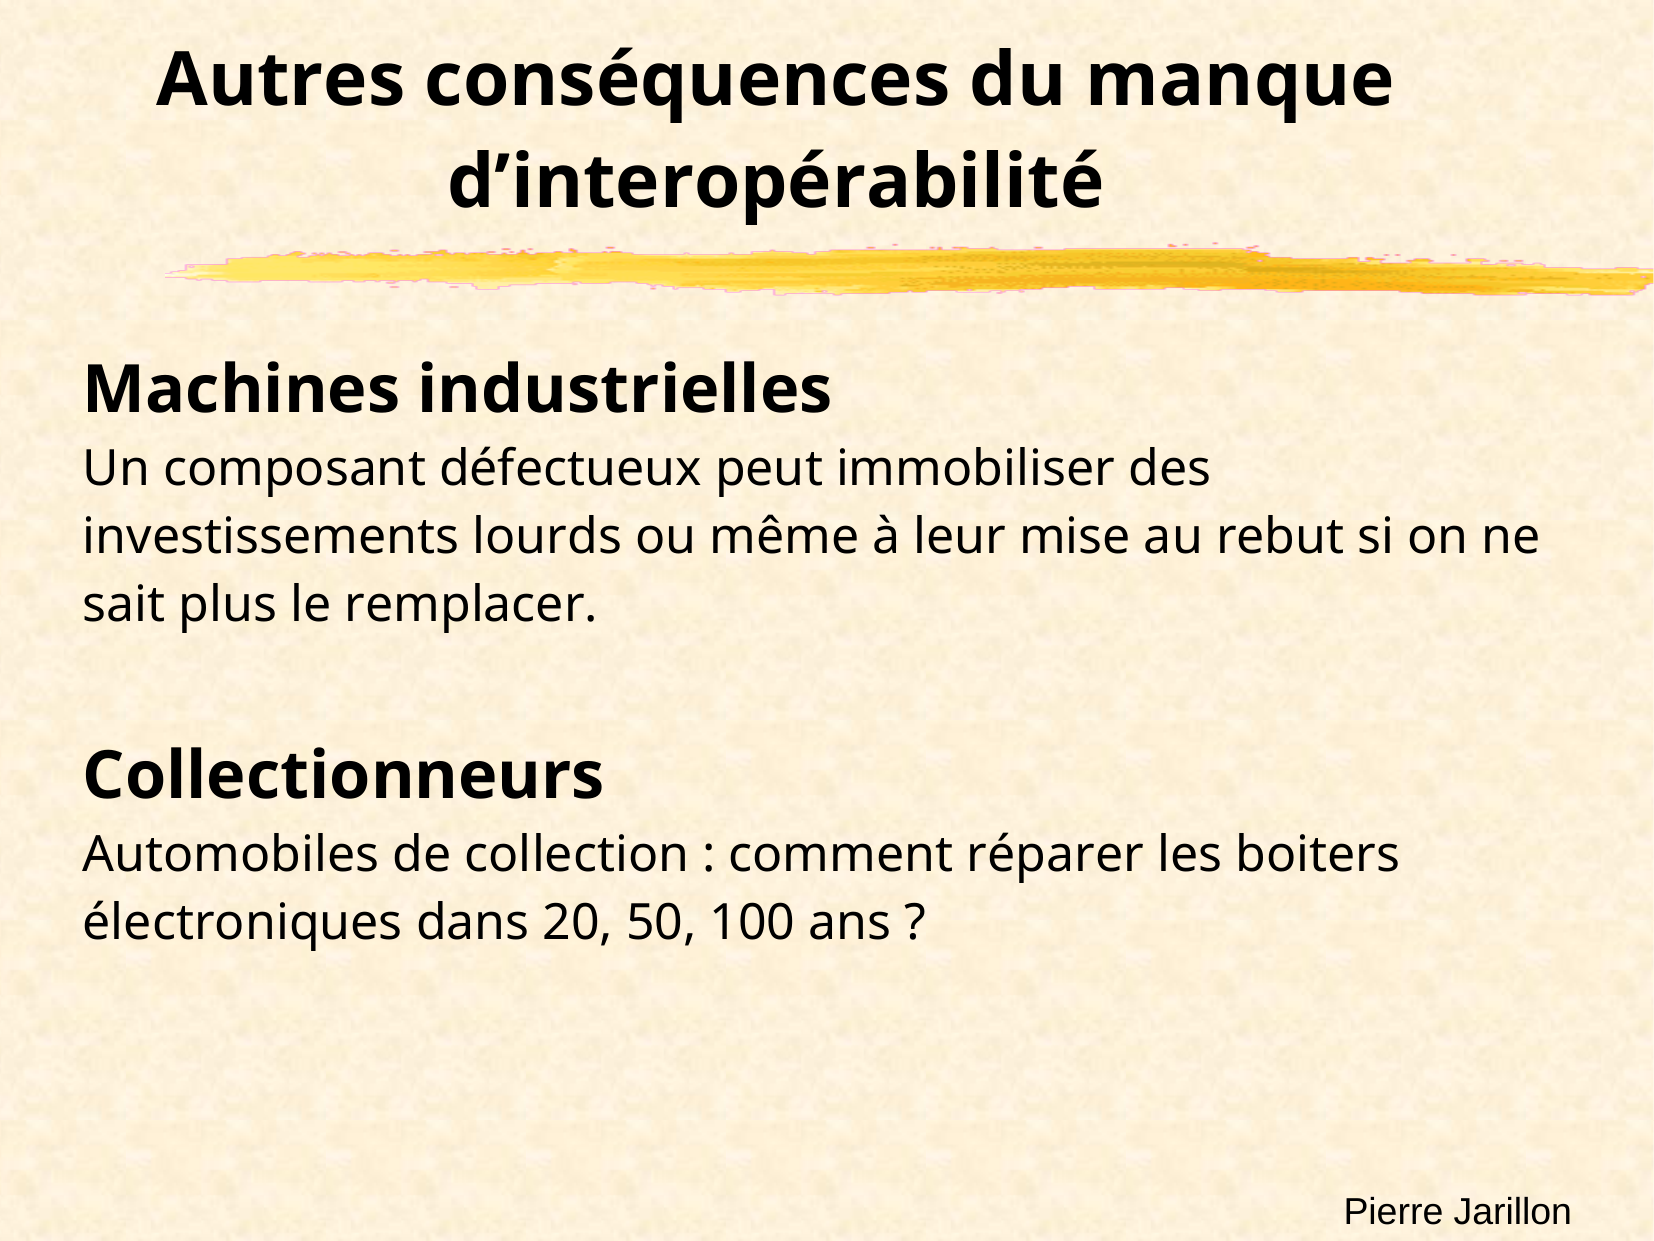

# Autres conséquences du manque d’interopérabilité
Machines industrielles
Un composant défectueux peut immobiliser des investissements lourds ou même à leur mise au rebut si on ne sait plus le remplacer.
Collectionneurs
Automobiles de collection : comment réparer les boiters électroniques dans 20, 50, 100 ans ?